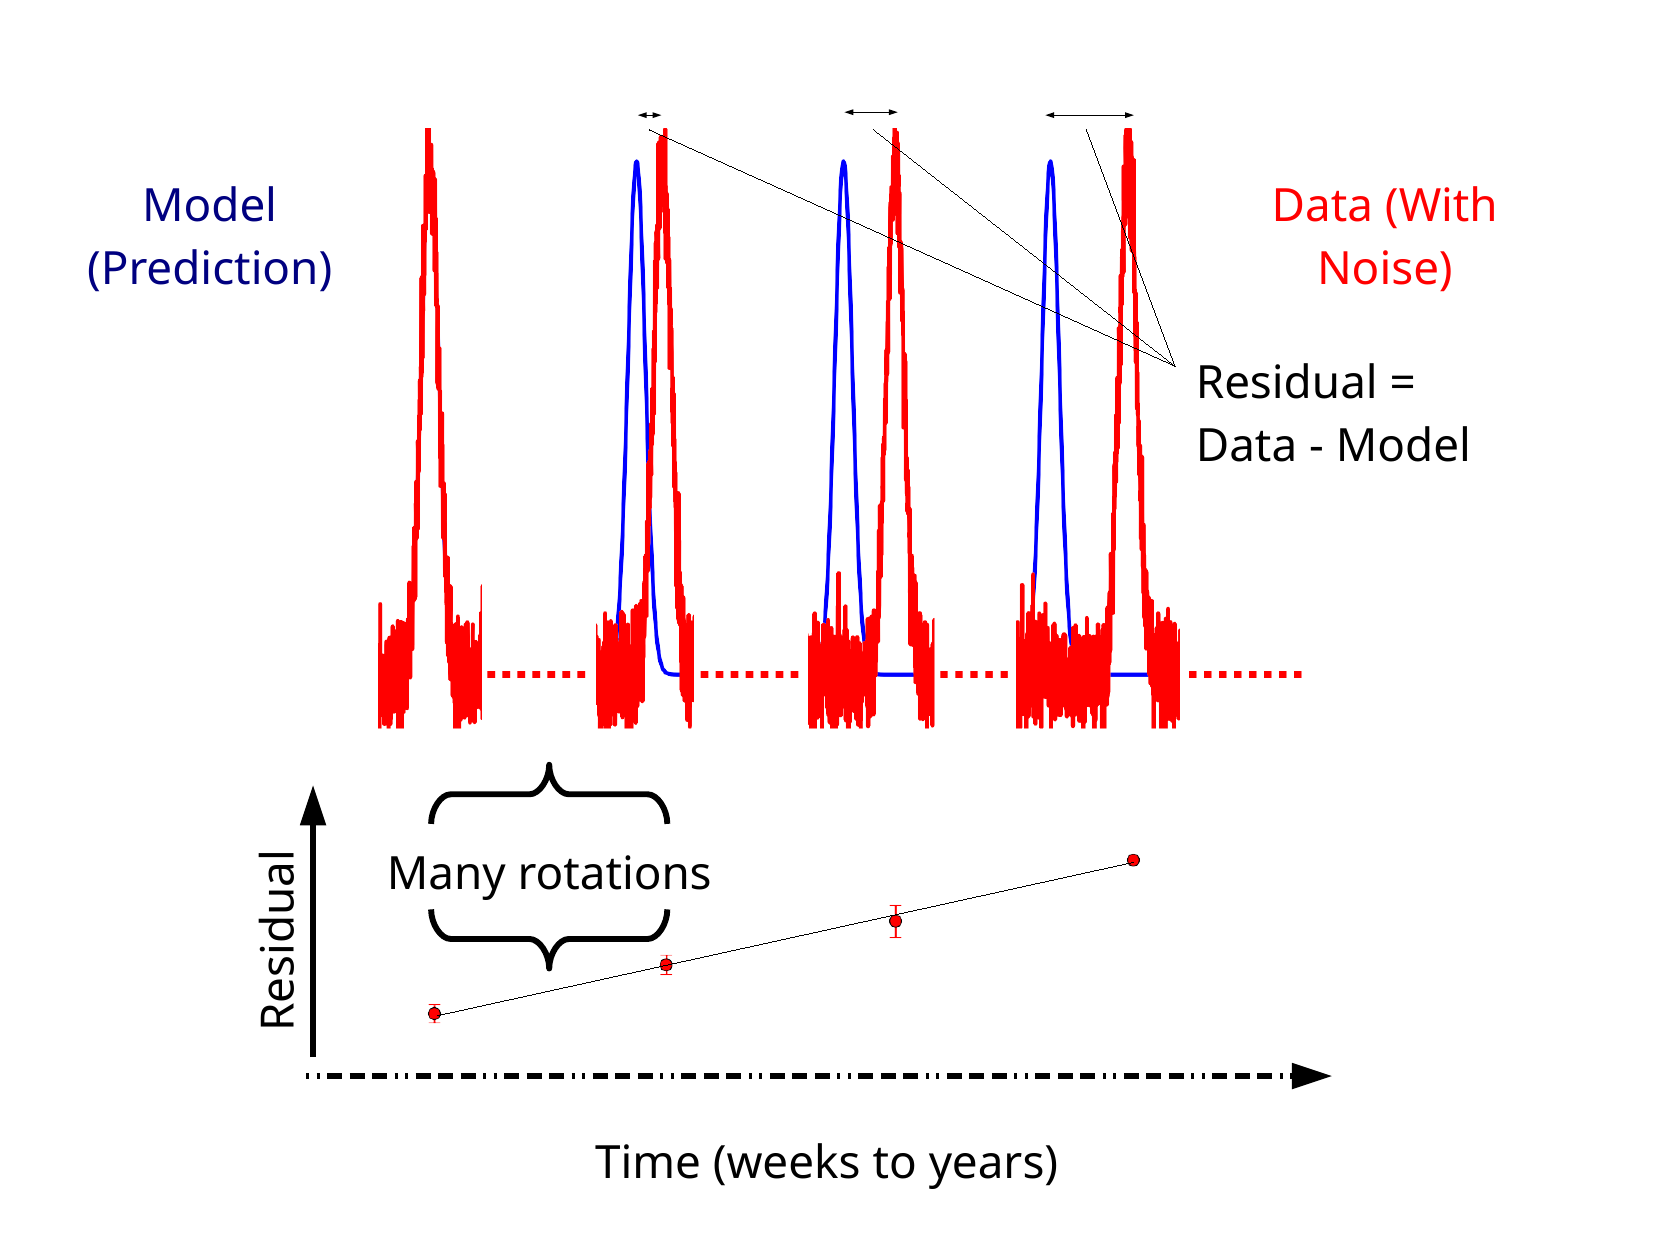

Model (Prediction)
Data (With Noise)
Residual =
Data - Model
Many rotations
Residual
Time (weeks to years)